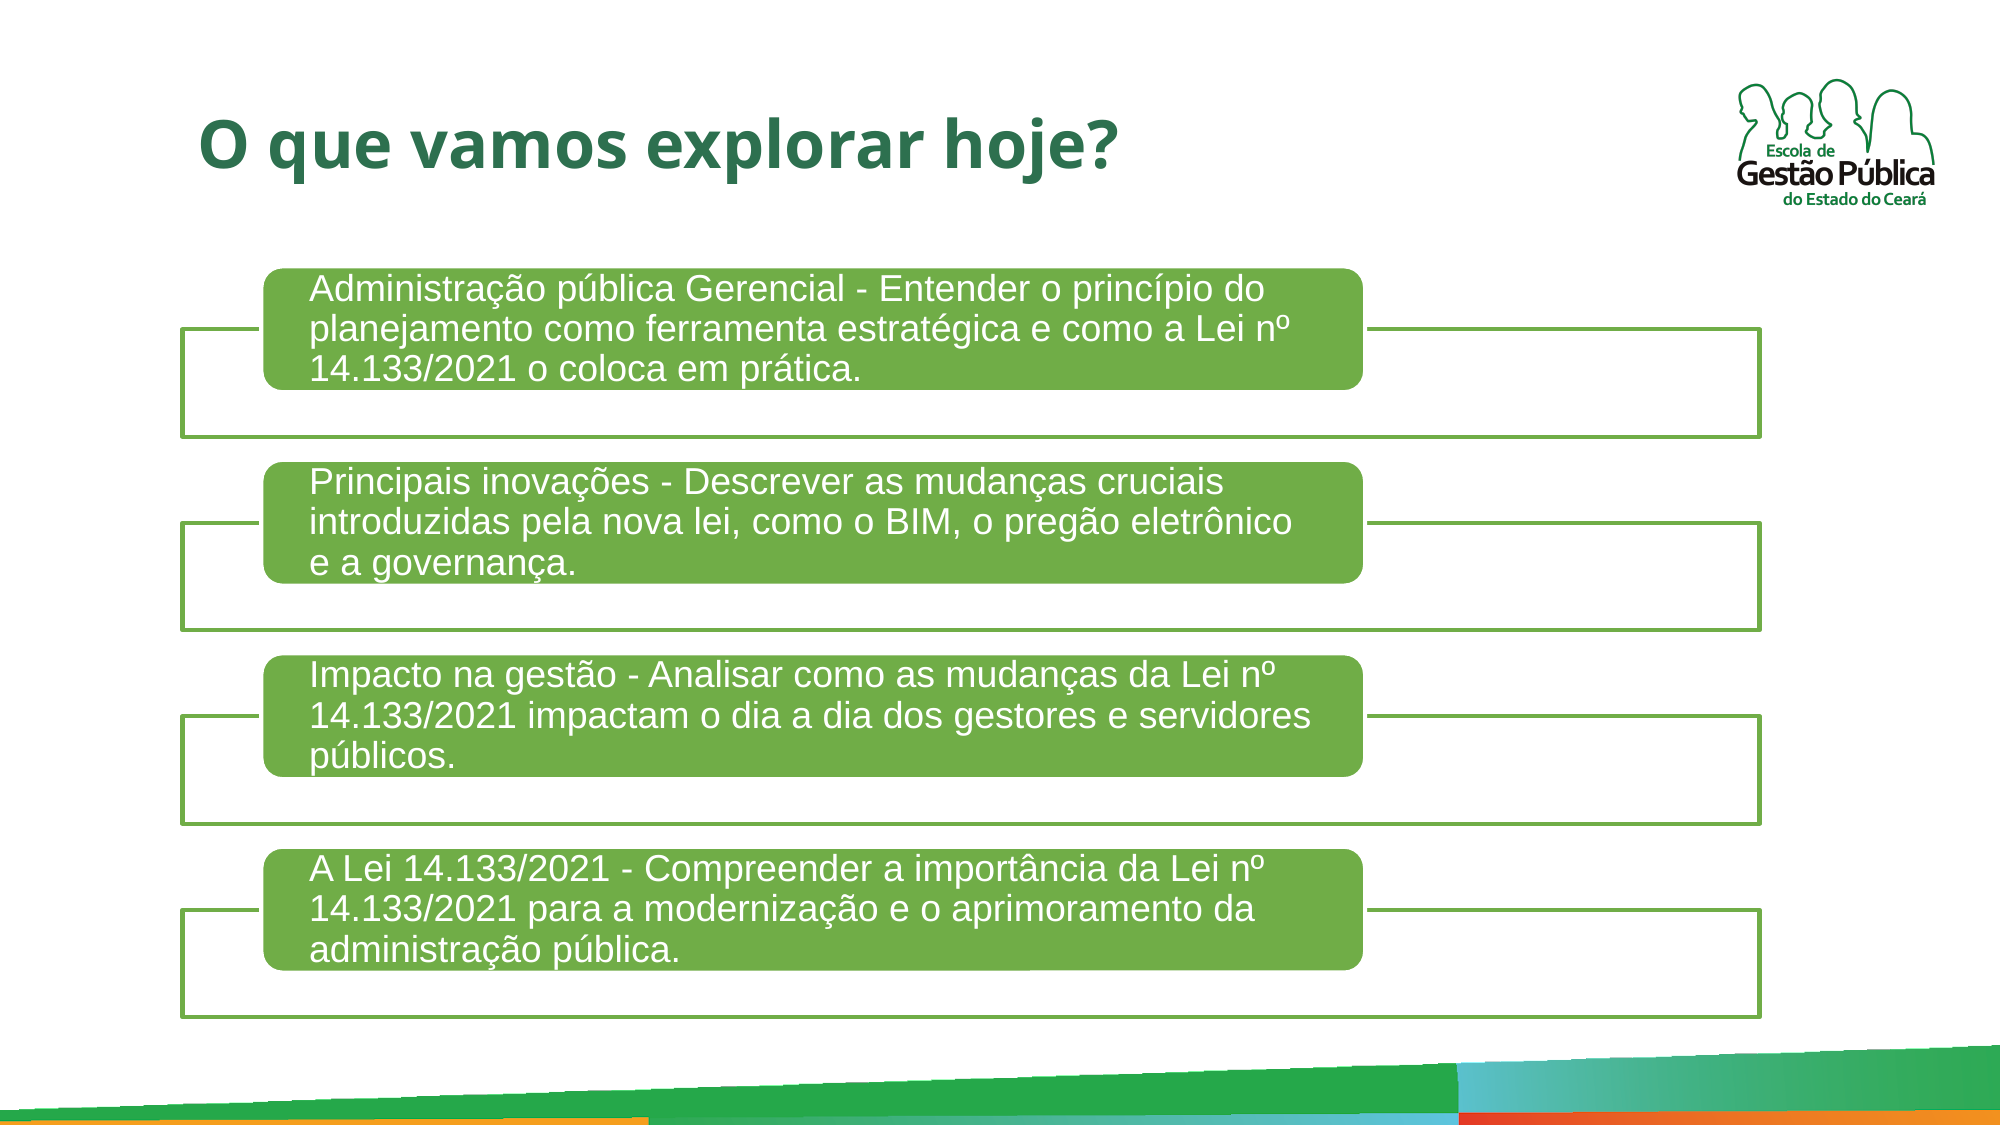

O que vamos explorar hoje?
Administração pública Gerencial - Entender o princípio do planejamento como ferramenta estratégica e como a Lei nº 14.133/2021 o coloca em prática.
Principais inovações - Descrever as mudanças cruciais introduzidas pela nova lei, como o BIM, o pregão eletrônico e a governança.
Impacto na gestão - Analisar como as mudanças da Lei nº 14.133/2021 impactam o dia a dia dos gestores e servidores públicos.
A Lei 14.133/2021 - Compreender a importância da Lei nº 14.133/2021 para a modernização e o aprimoramento da administração pública.